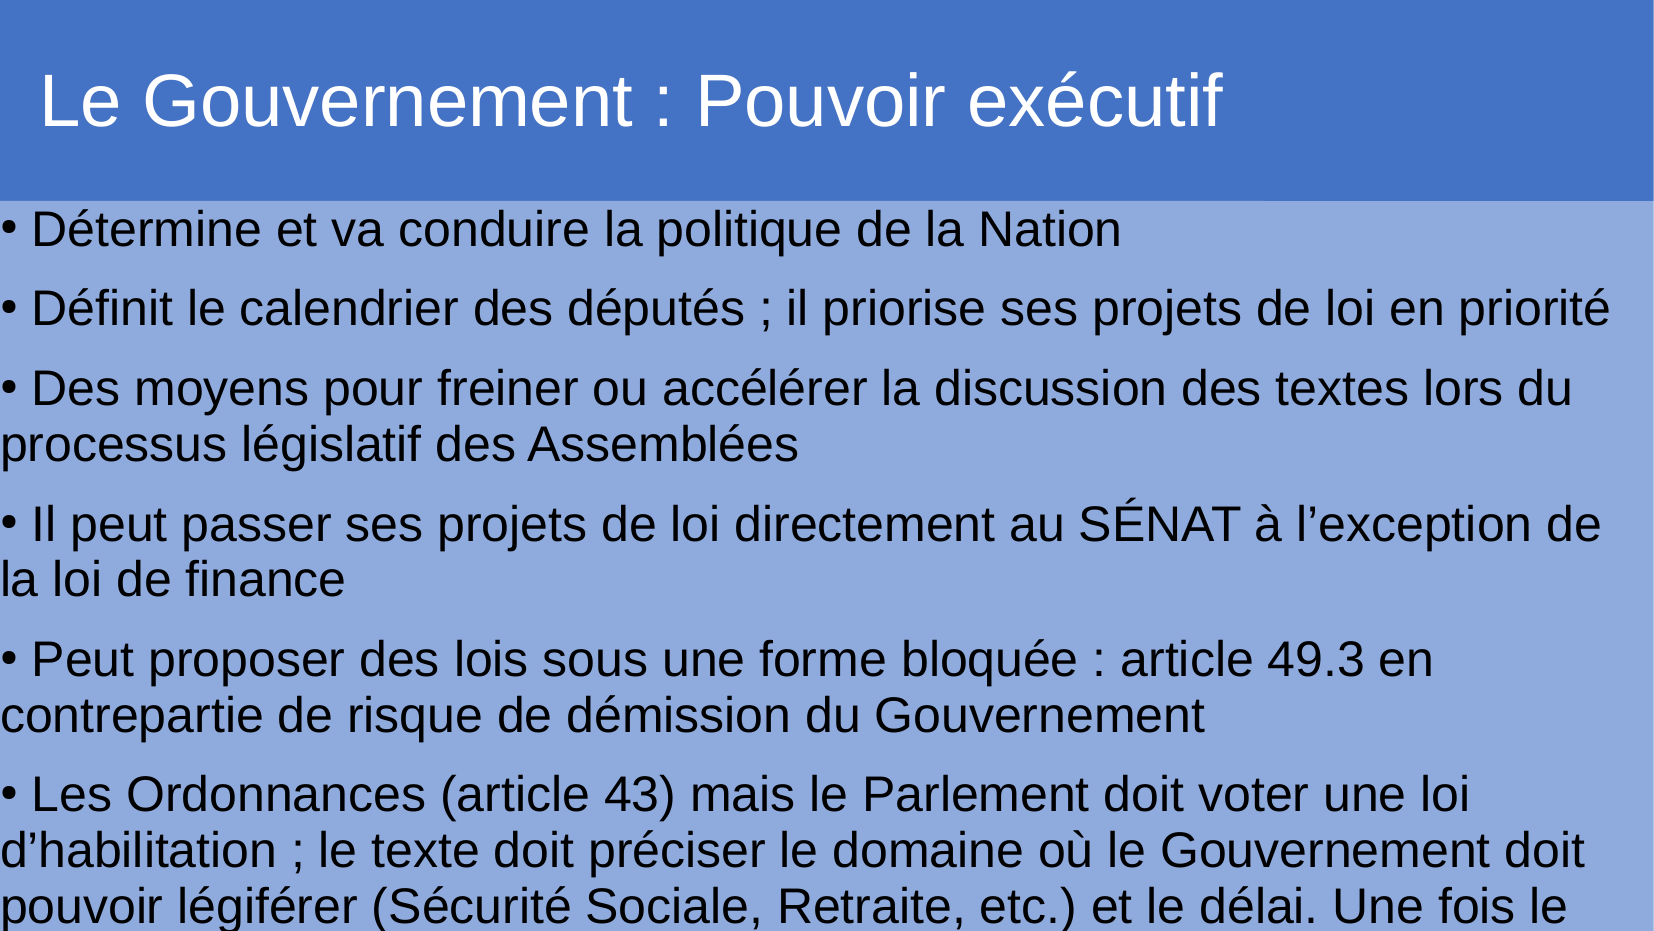

# Le Gouvernement : Pouvoir exécutif
 Détermine et va conduire la politique de la Nation
 Définit le calendrier des députés ; il priorise ses projets de loi en priorité
 Des moyens pour freiner ou accélérer la discussion des textes lors du processus législatif des Assemblées
 Il peut passer ses projets de loi directement au SÉNAT à l’exception de la loi de finance
 Peut proposer des lois sous une forme bloquée : article 49.3 en contrepartie de risque de démission du Gouvernement
 Les Ordonnances (article 43) mais le Parlement doit voter une loi d’habilitation ; le texte doit préciser le domaine où le Gouvernement doit pouvoir légiférer (Sécurité Sociale, Retraite, etc.) et le délai. Une fois le délai expiré, le Parlement doit voter une loi de ratification.
 Responsable devant le Parlement ; risque de motion de Censure
 Prend des règlements d’application dès lors que la loi est promulguée : il précise la date d’entrée en vigueur de la loi et les conditions dans laquelle elle s’applique. Publication au journal officiel.